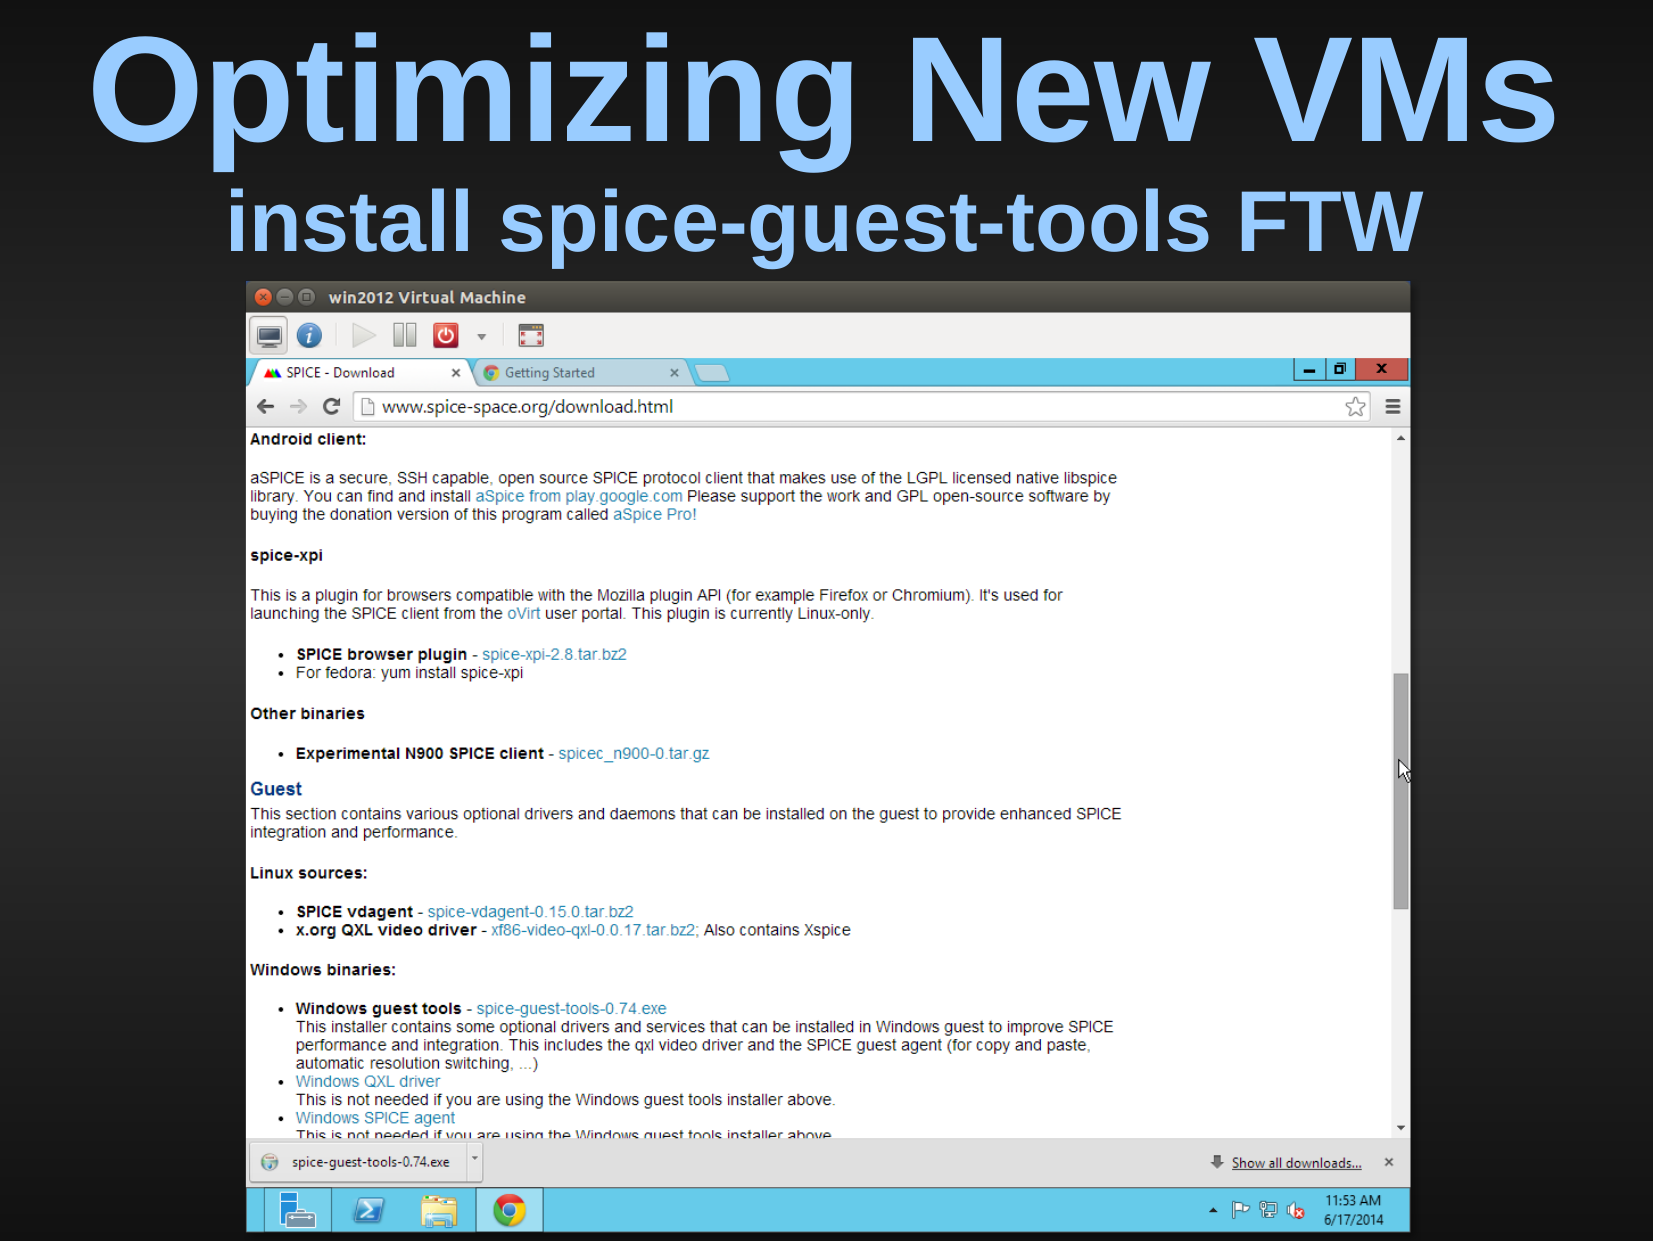

# Optimizing New VMs install spice-guest-tools FTW